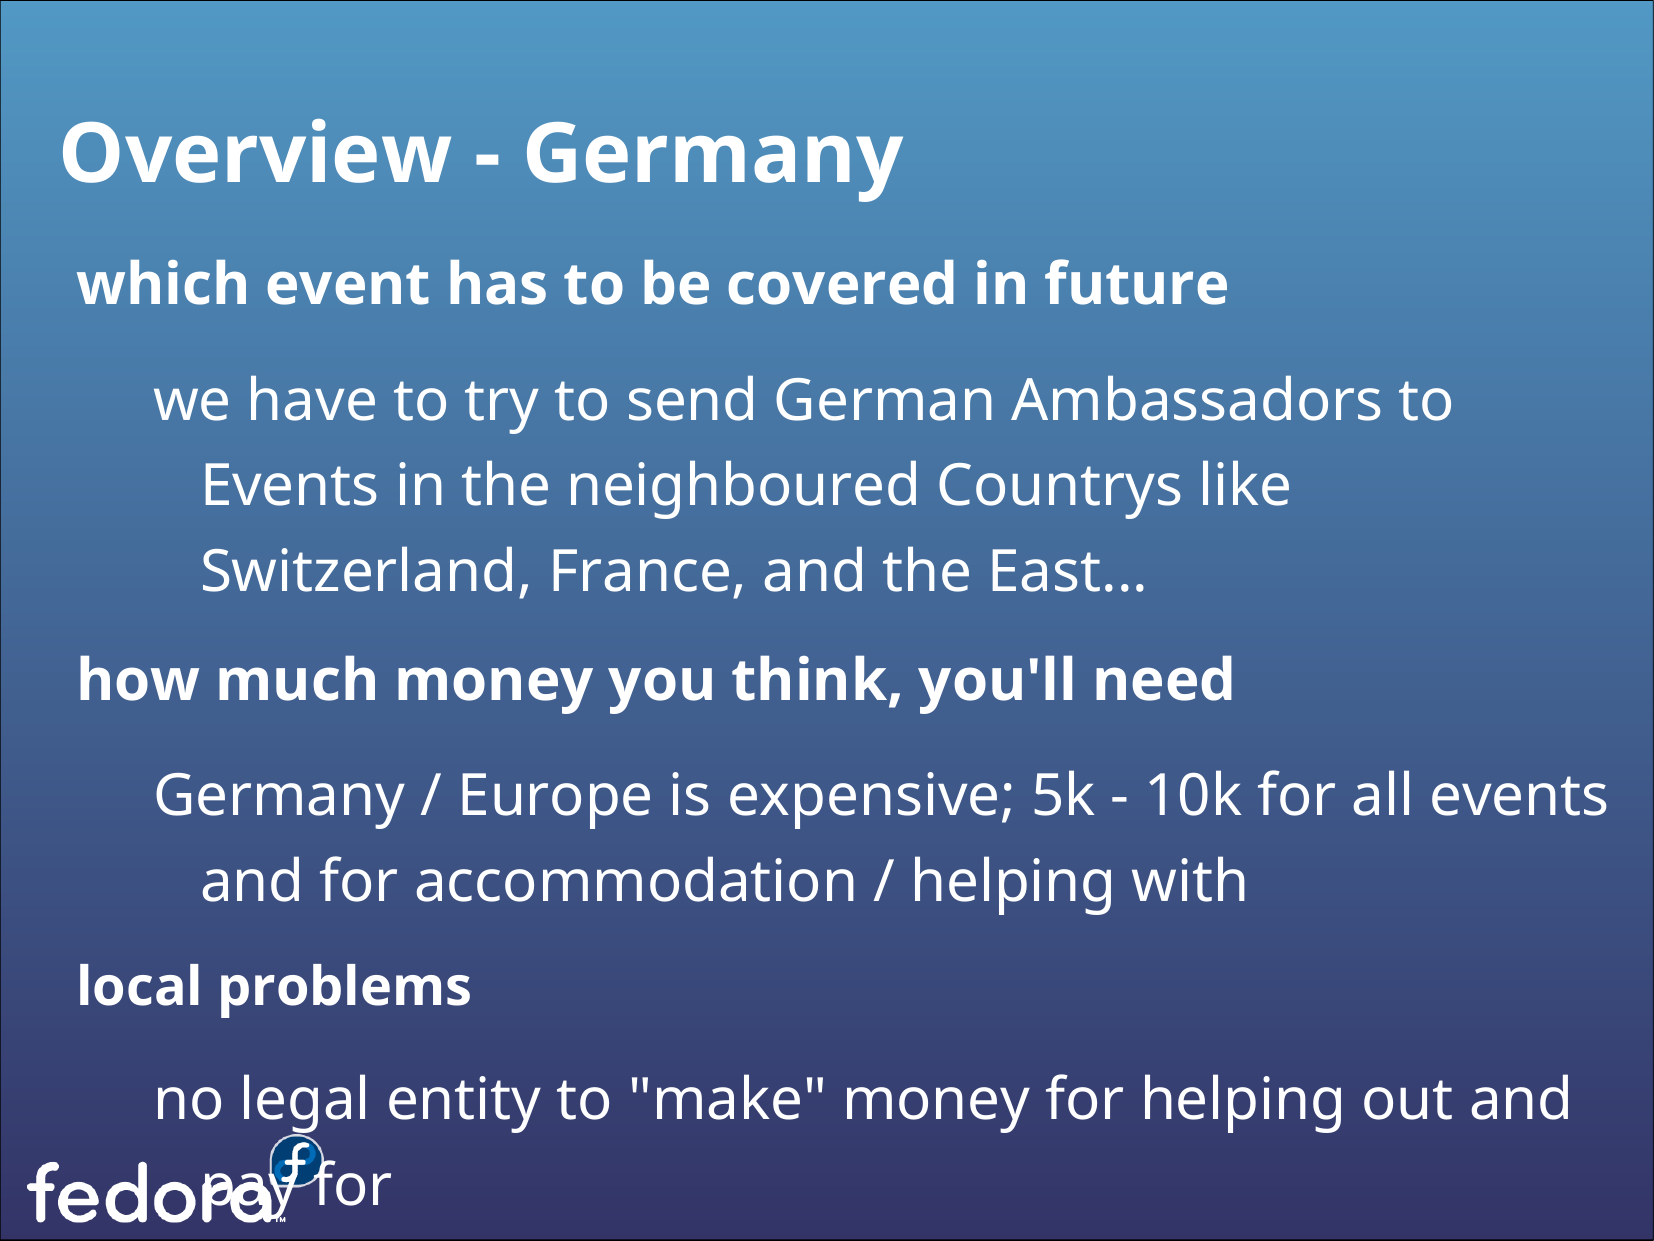

# Overview - Germany
which event has to be covered in future
we have to try to send German Ambassadors to Events in the neighboured Countrys like Switzerland, France, and the East...
how much money you think, you'll need
Germany / Europe is expensive; 5k - 10k for all events and for accommodation / helping with
local problems
no legal entity to "make" money for helping out and pay for